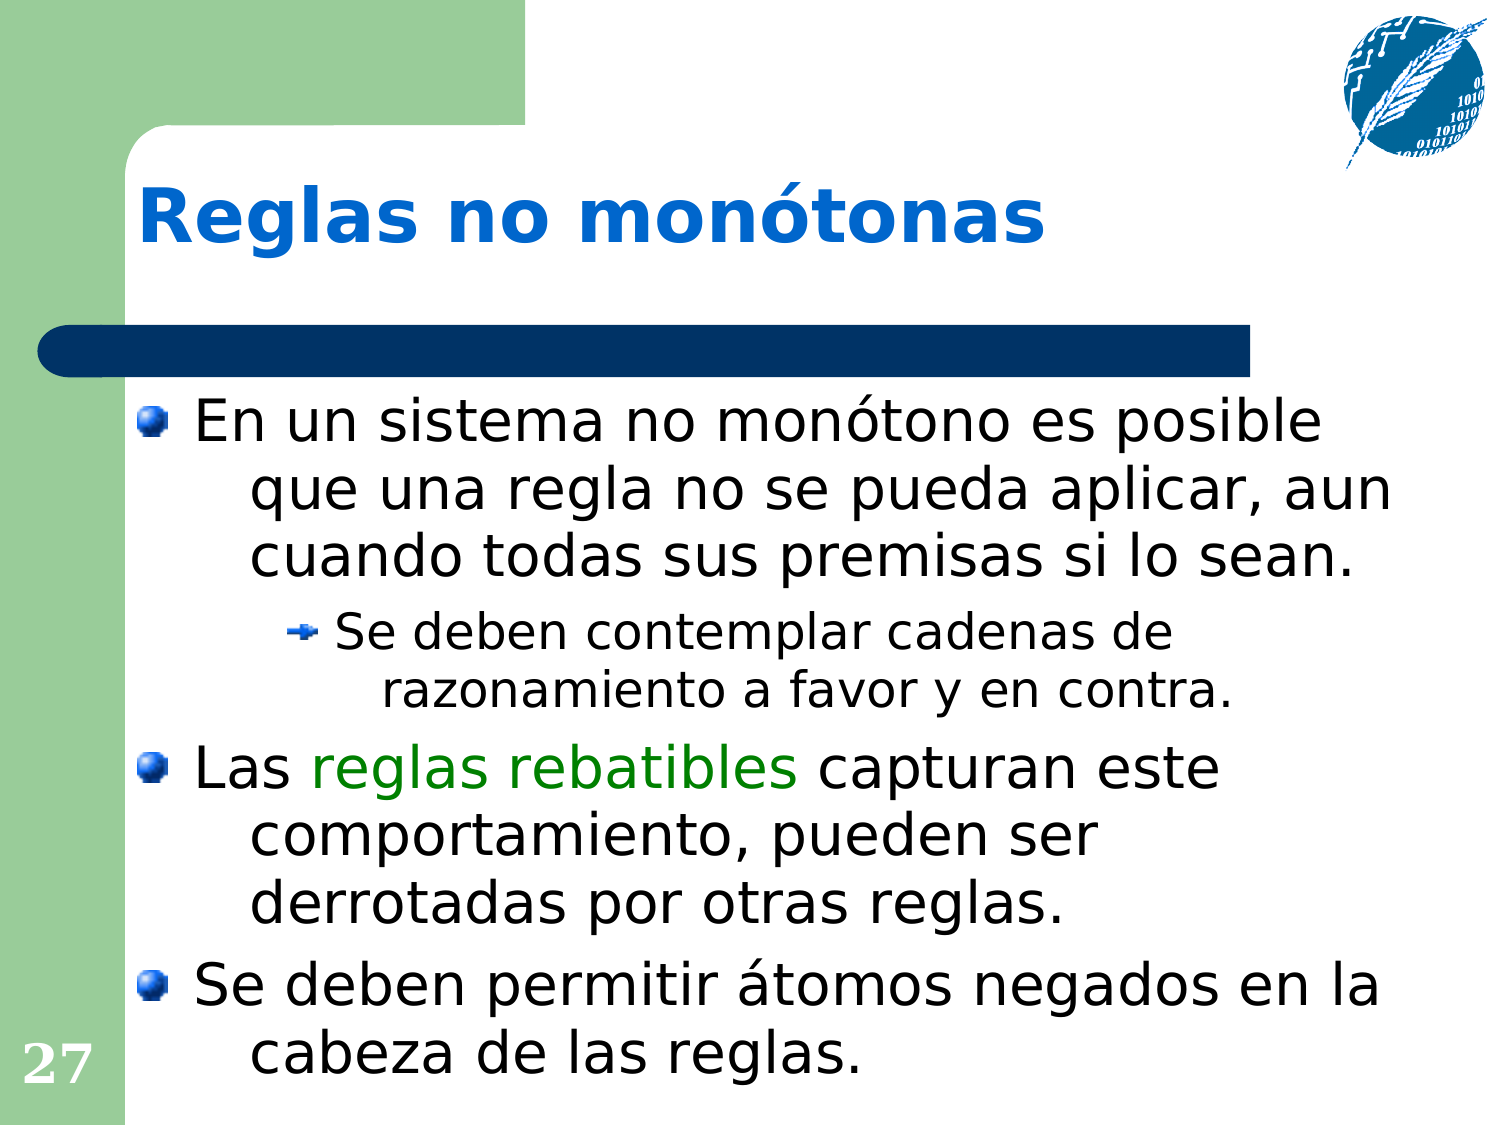

# Reglas no monótonas
En un sistema no monótono es posible que una regla no se pueda aplicar, aun cuando todas sus premisas si lo sean.
Se deben contemplar cadenas de razonamiento a favor y en contra.
Las reglas rebatibles capturan este comportamiento, pueden ser derrotadas por otras reglas.
Se deben permitir átomos negados en la cabeza de las reglas.
27